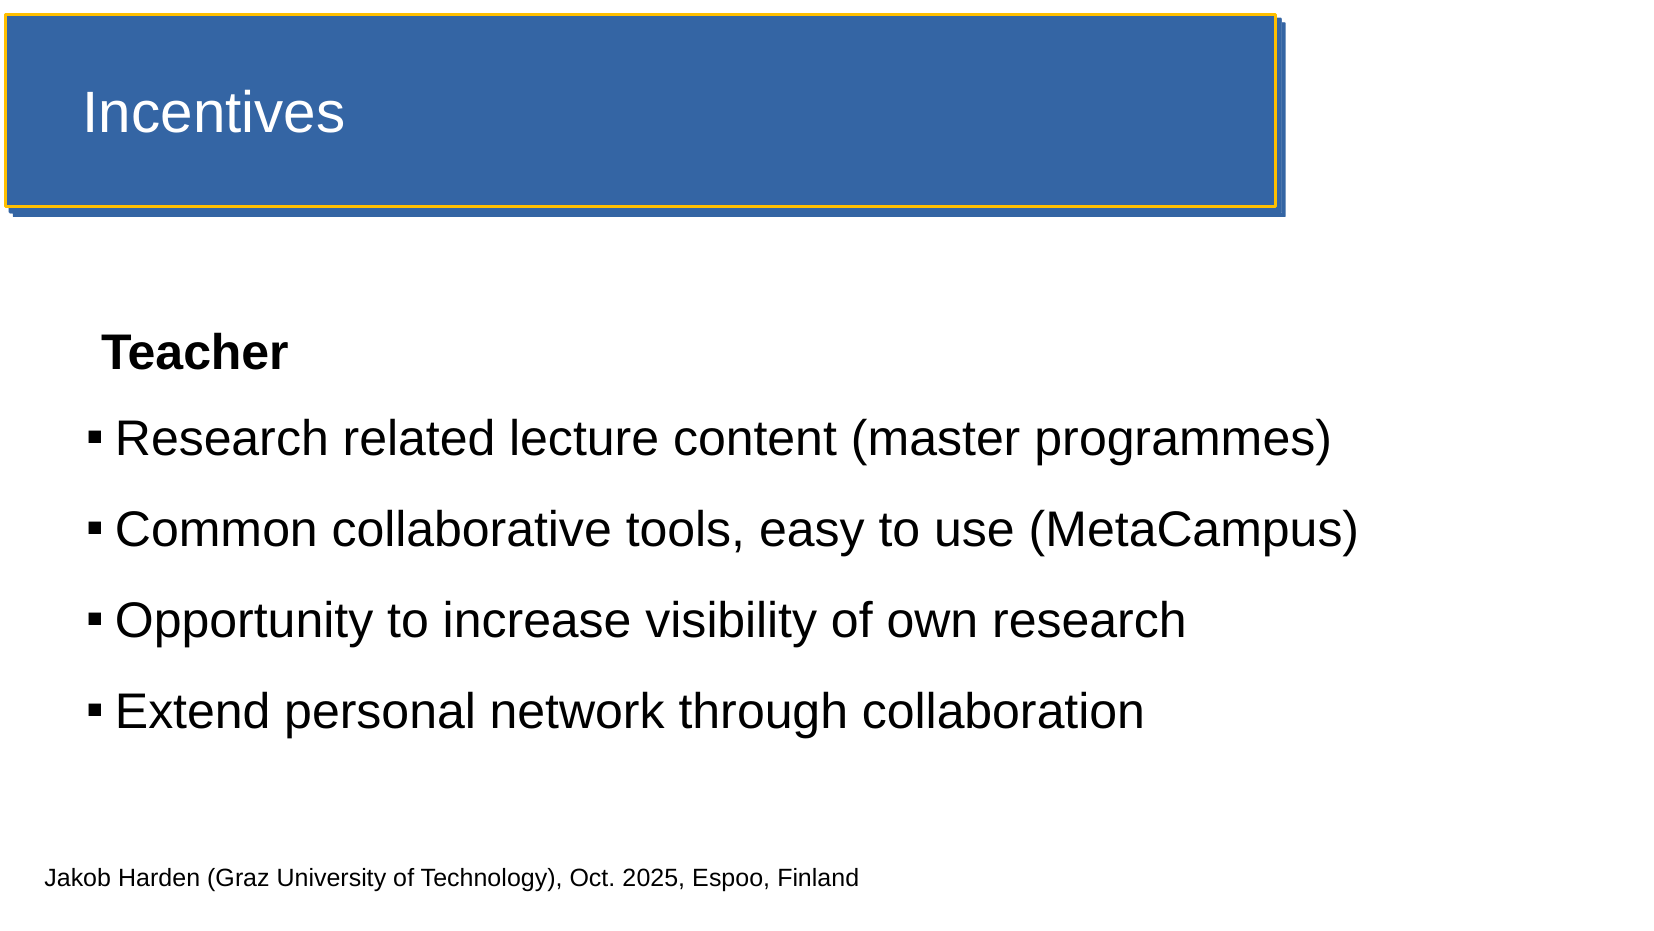

# Incentives
Teacher
 Research related lecture content (master programmes)
 Common collaborative tools, easy to use (MetaCampus)
 Opportunity to increase visibility of own research
 Extend personal network through collaboration